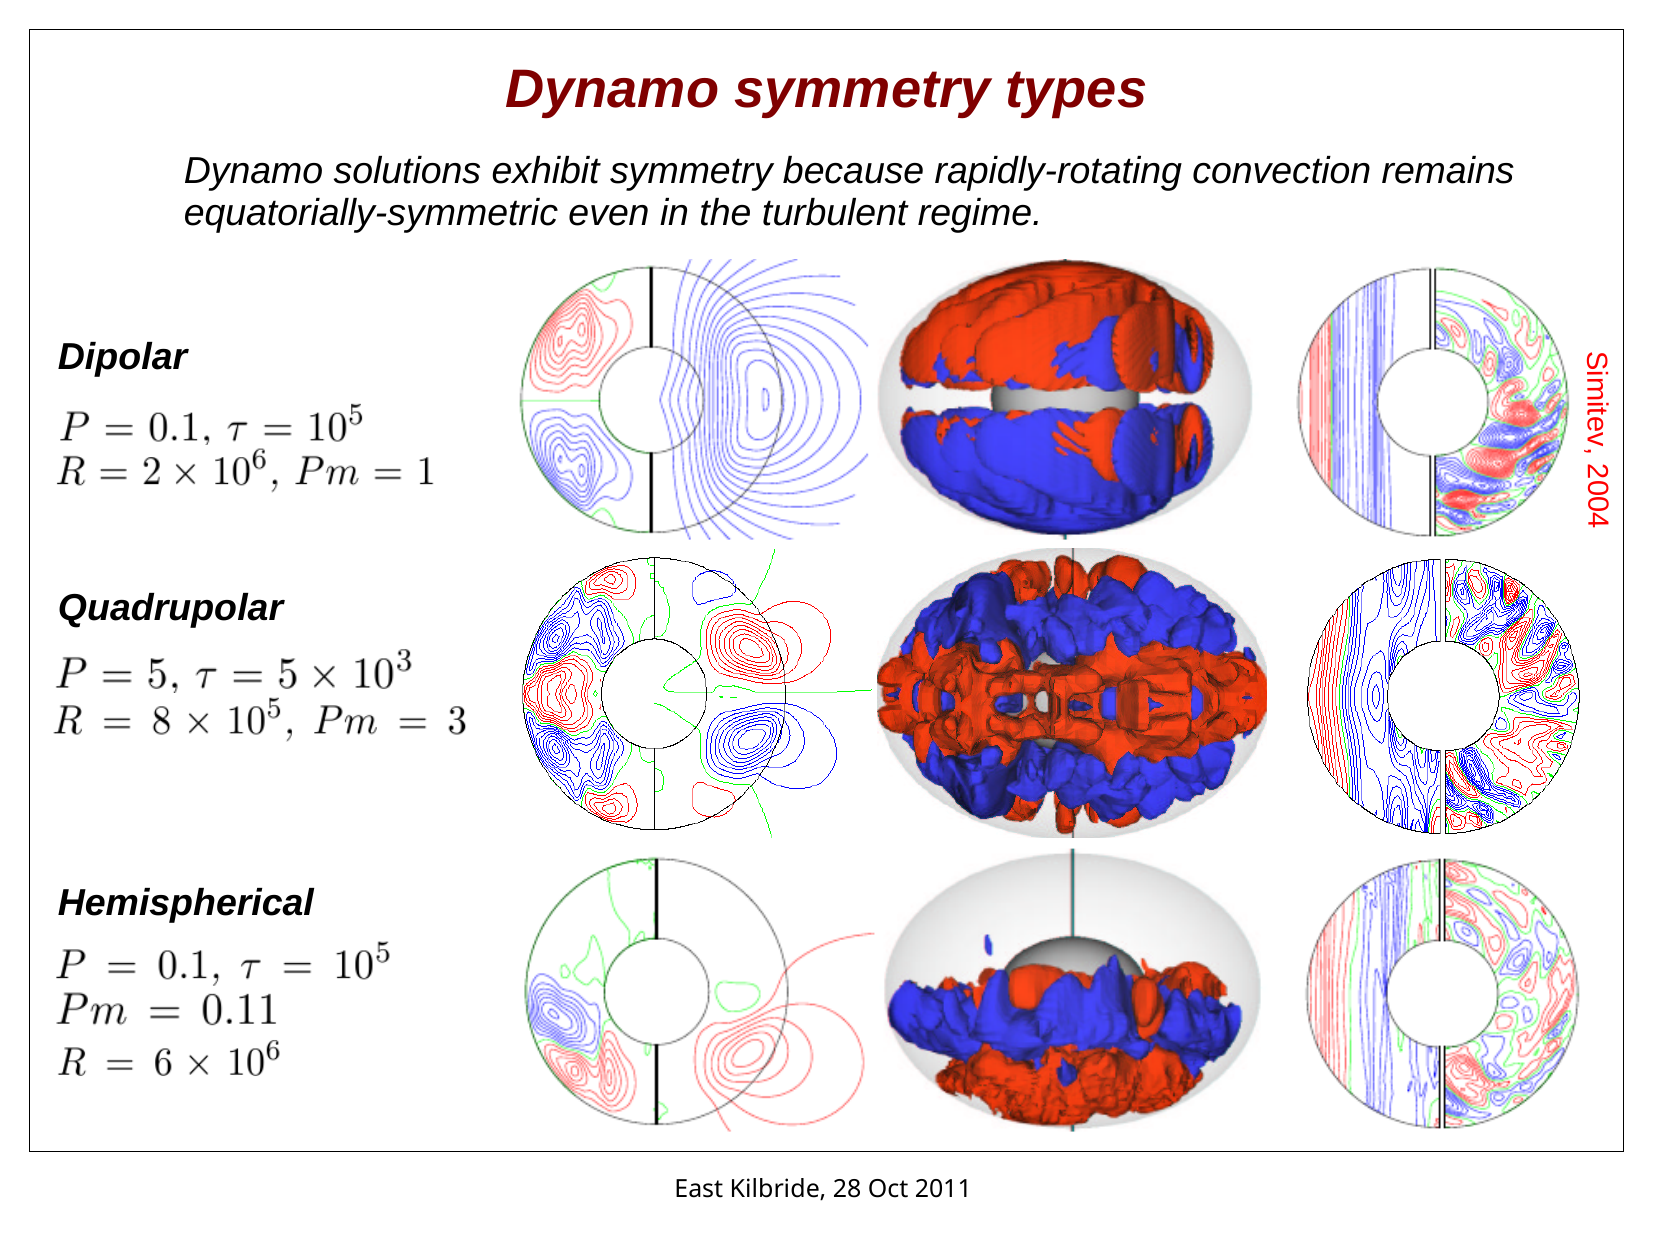

Dynamo symmetry types
Dynamo solutions exhibit symmetry because rapidly-rotating convection remains
equatorially-symmetric even in the turbulent regime.
Dipolar
Simitev, 2004
Quadrupolar
Hemispherical
East Kilbride, 28 Oct 2011